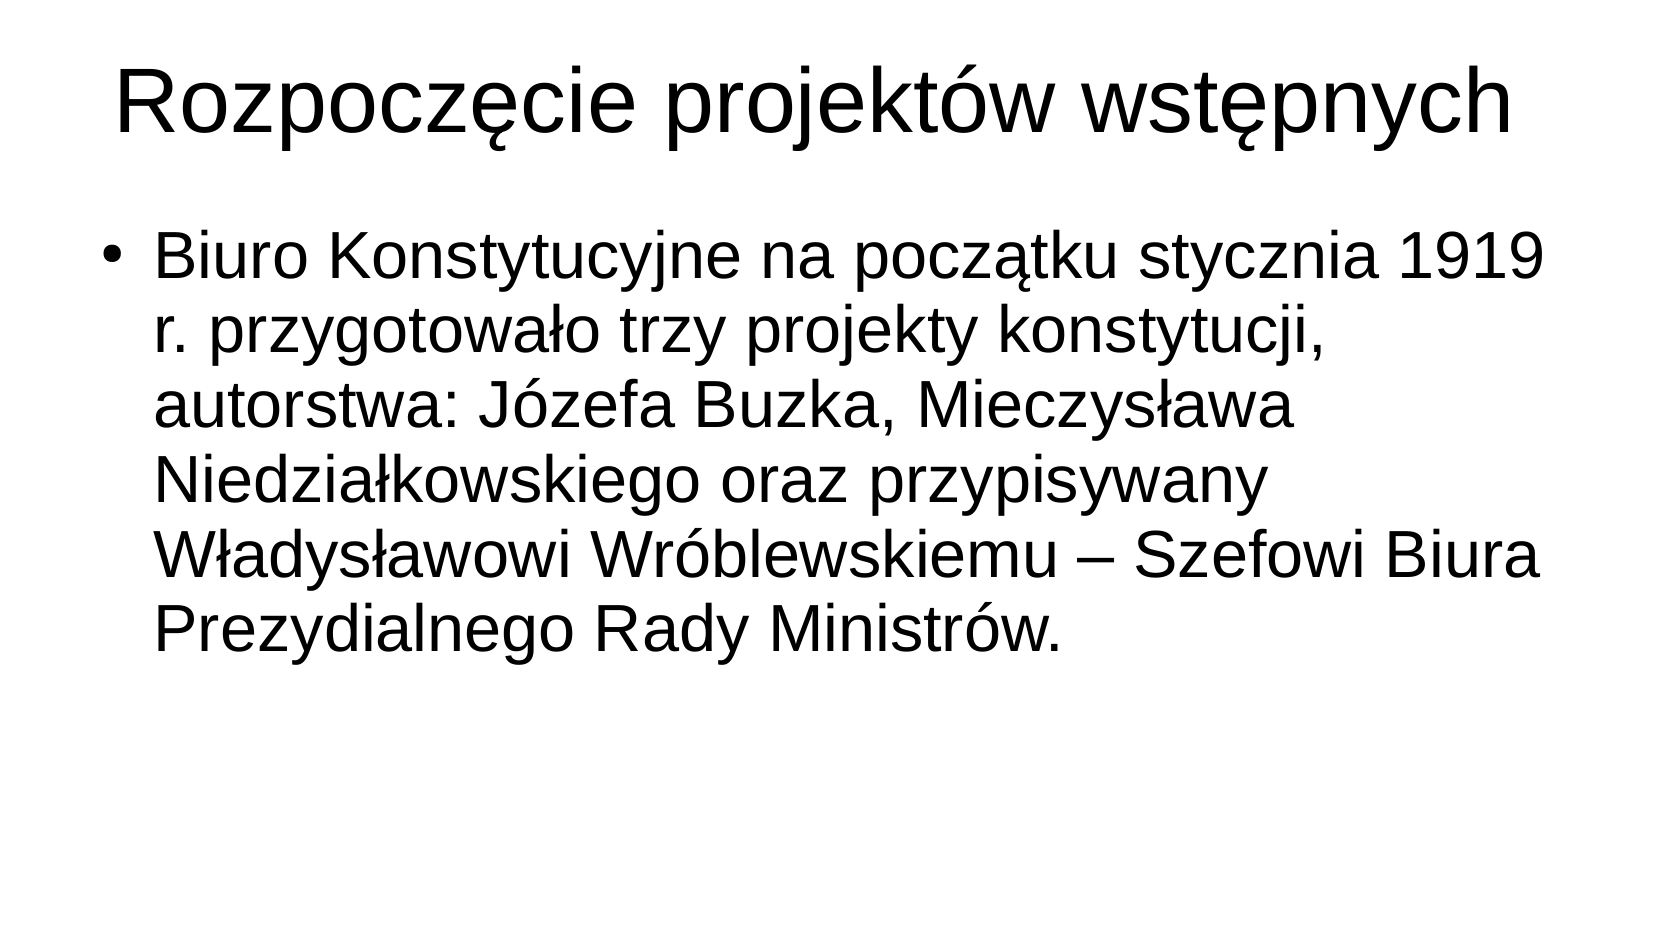

# Rozpoczęcie projektów wstępnych
Biuro Konstytucyjne na początku stycznia 1919 r. przygotowało trzy projekty konstytucji, autorstwa: Józefa Buzka, Mieczysława Niedziałkowskiego oraz przypisywany Władysławowi Wróblewskiemu – Szefowi Biura Prezydialnego Rady Ministrów.